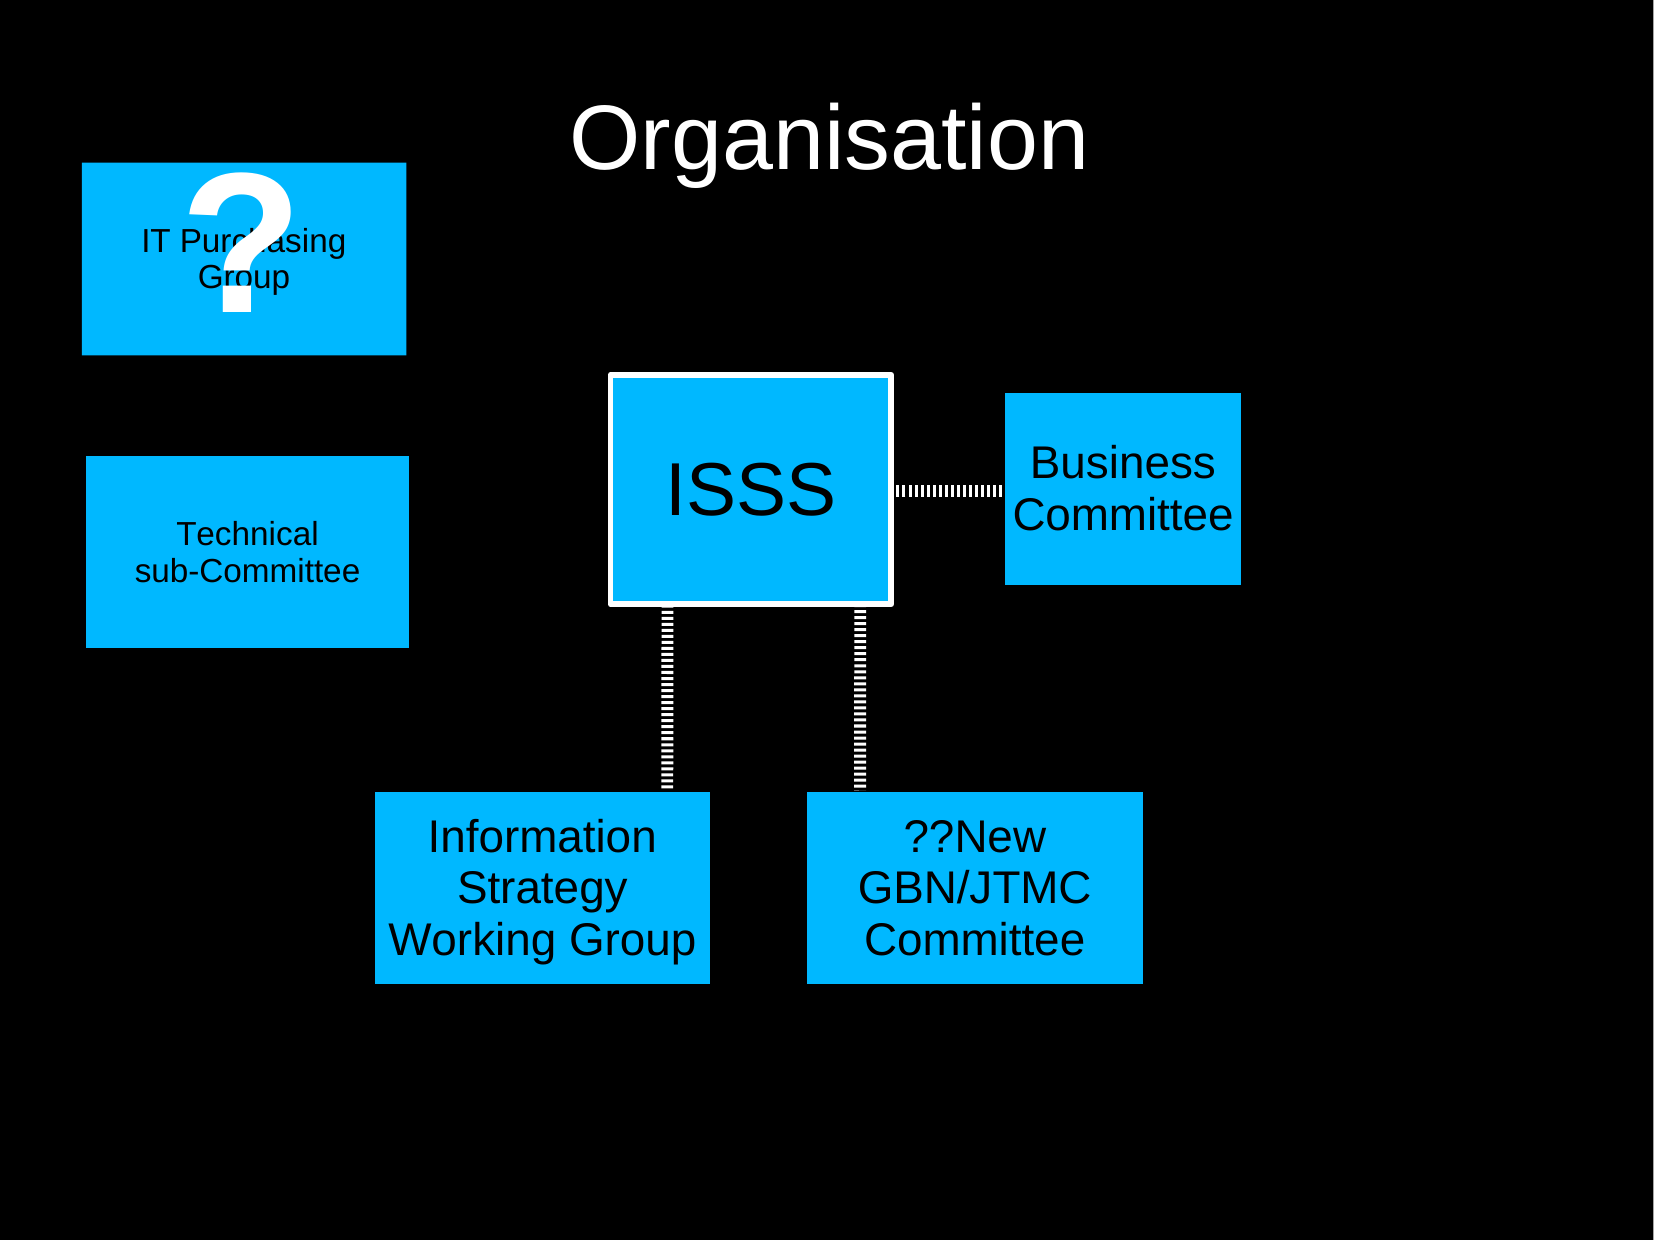

# Organisation
?
IT Purchasing
Group
ISSS
Business
Committee
Technical
sub-Committee
Information
Strategy
Working Group
??New
GBN/JTMC
Committee